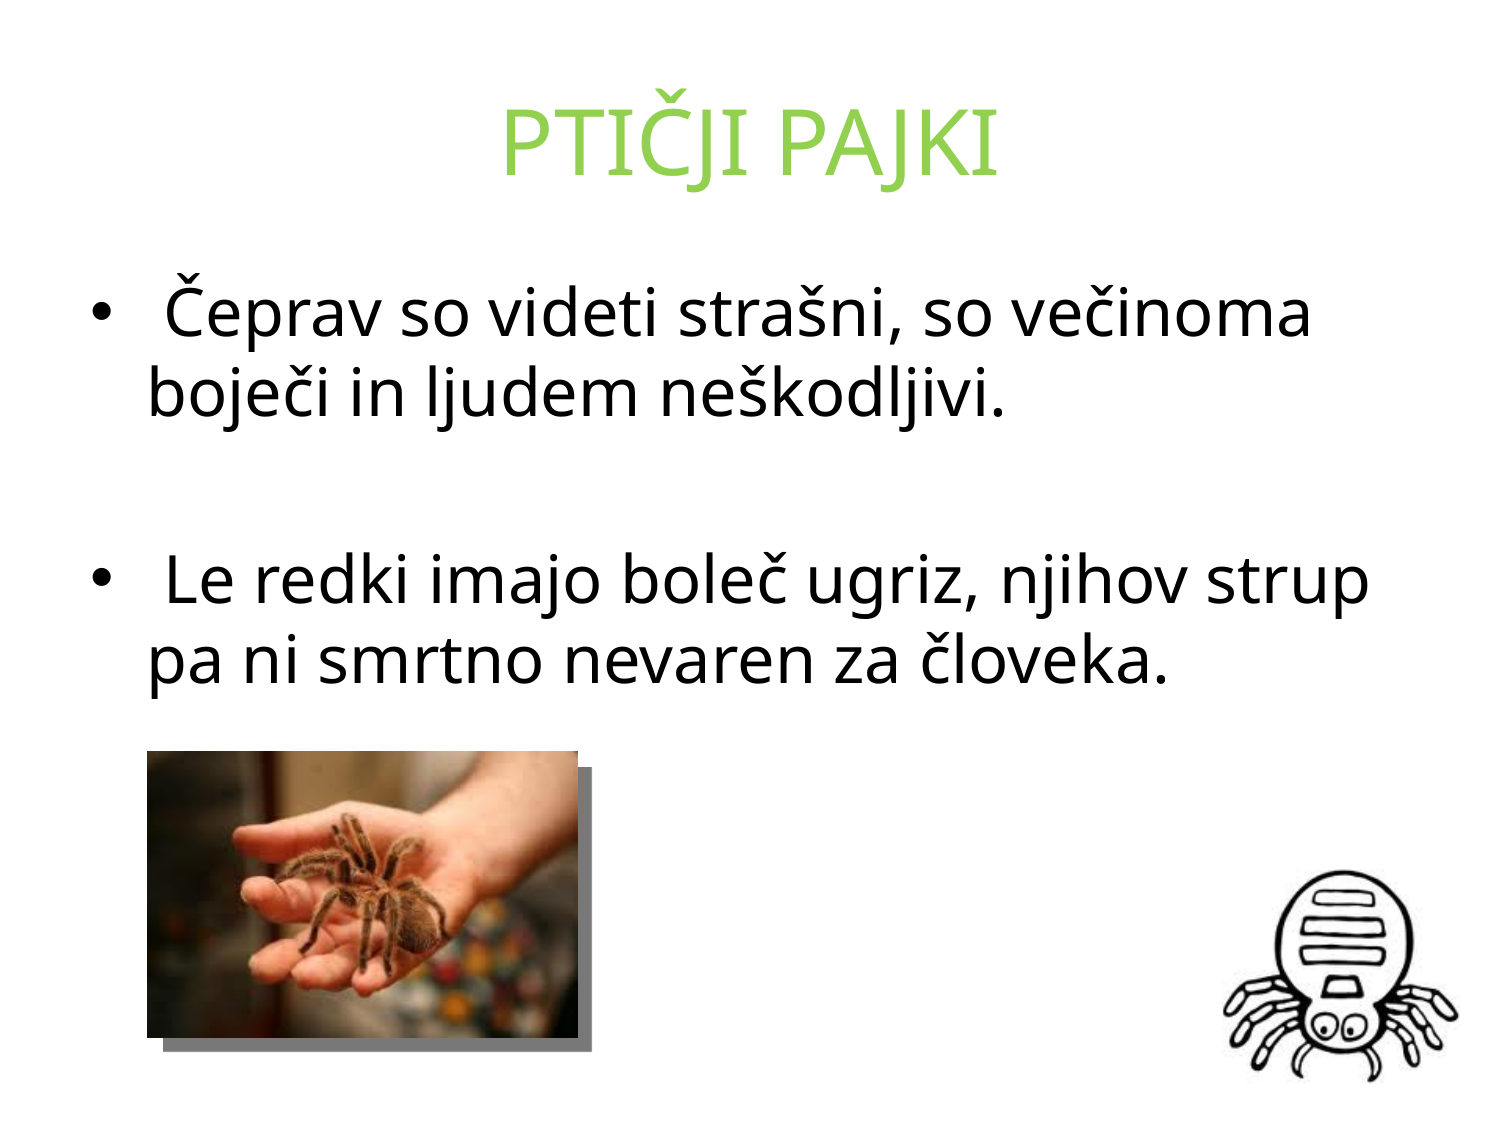

# PTIČJI PAJKI
 Čeprav so videti strašni, so večinoma boječi in ljudem neškodljivi.
 Le redki imajo boleč ugriz, njihov strup pa ni smrtno nevaren za človeka.